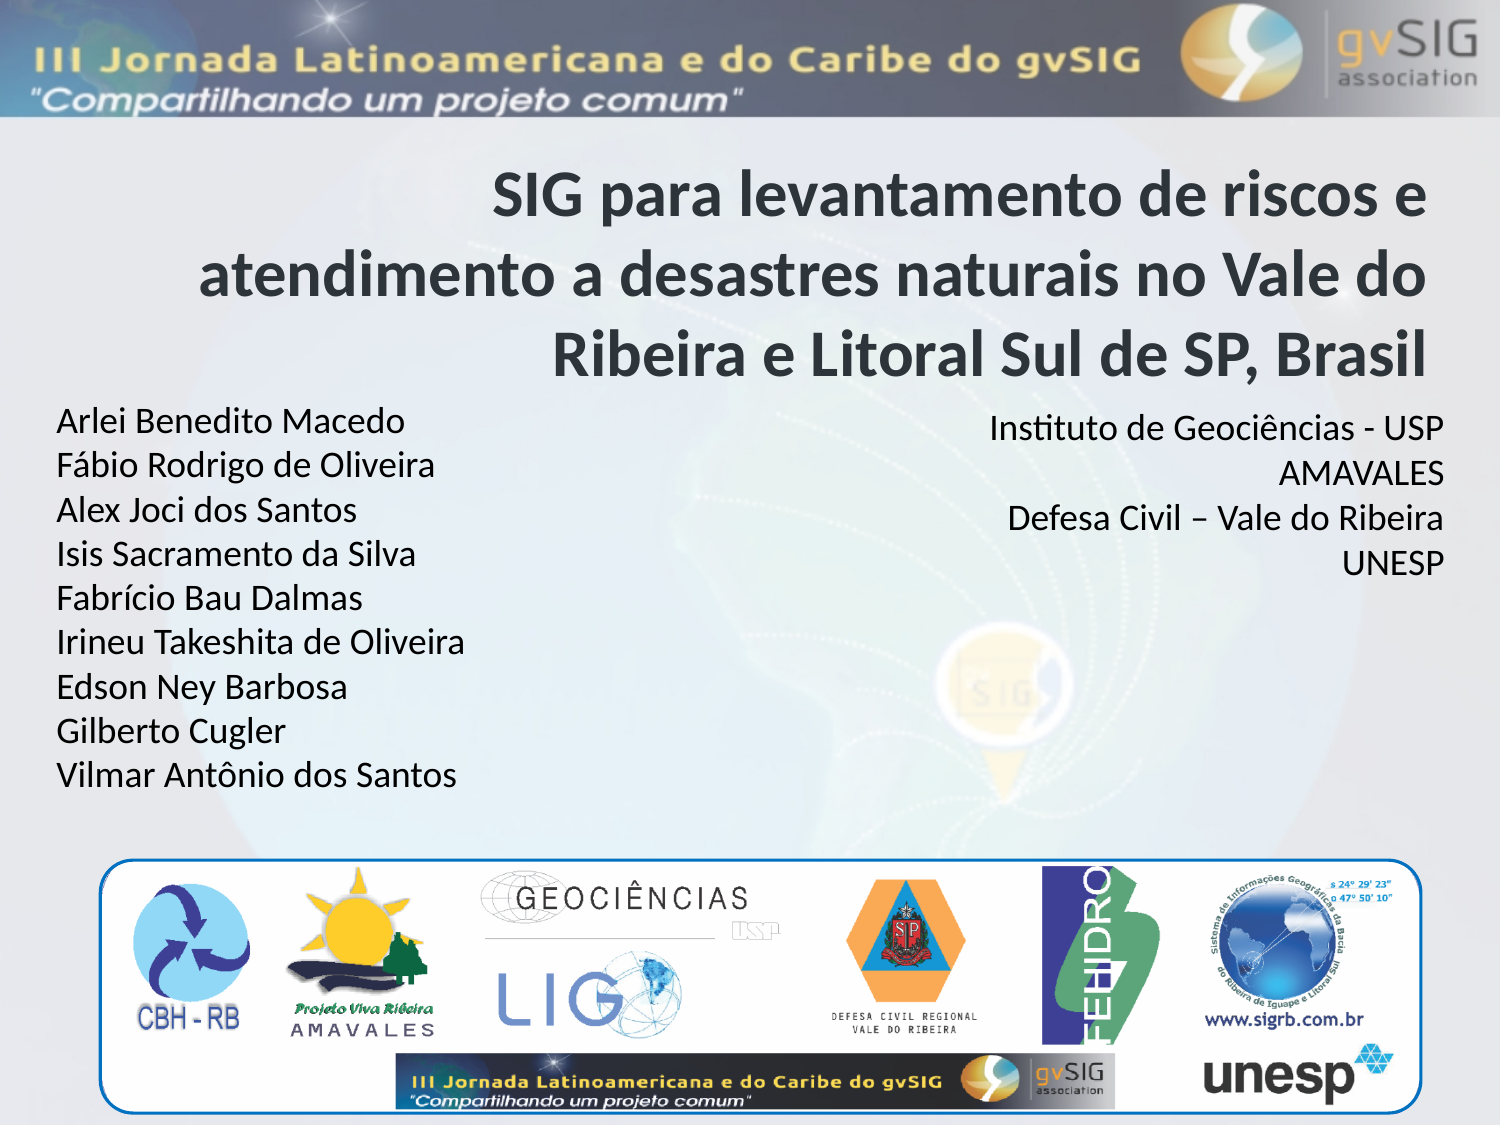

SIG para levantamento de riscos e atendimento a desastres naturais no Vale do Ribeira e Litoral Sul de SP, Brasil
Instituto de Geociências - USP
AMAVALES
Defesa Civil – Vale do Ribeira
UNESP
# Arlei Benedito Macedo
Fábio Rodrigo de Oliveira
Alex Joci dos Santos
Isis Sacramento da Silva
Fabrício Bau Dalmas
Irineu Takeshita de Oliveira
Edson Ney Barbosa
Gilberto Cugler
Vilmar Antônio dos Santos